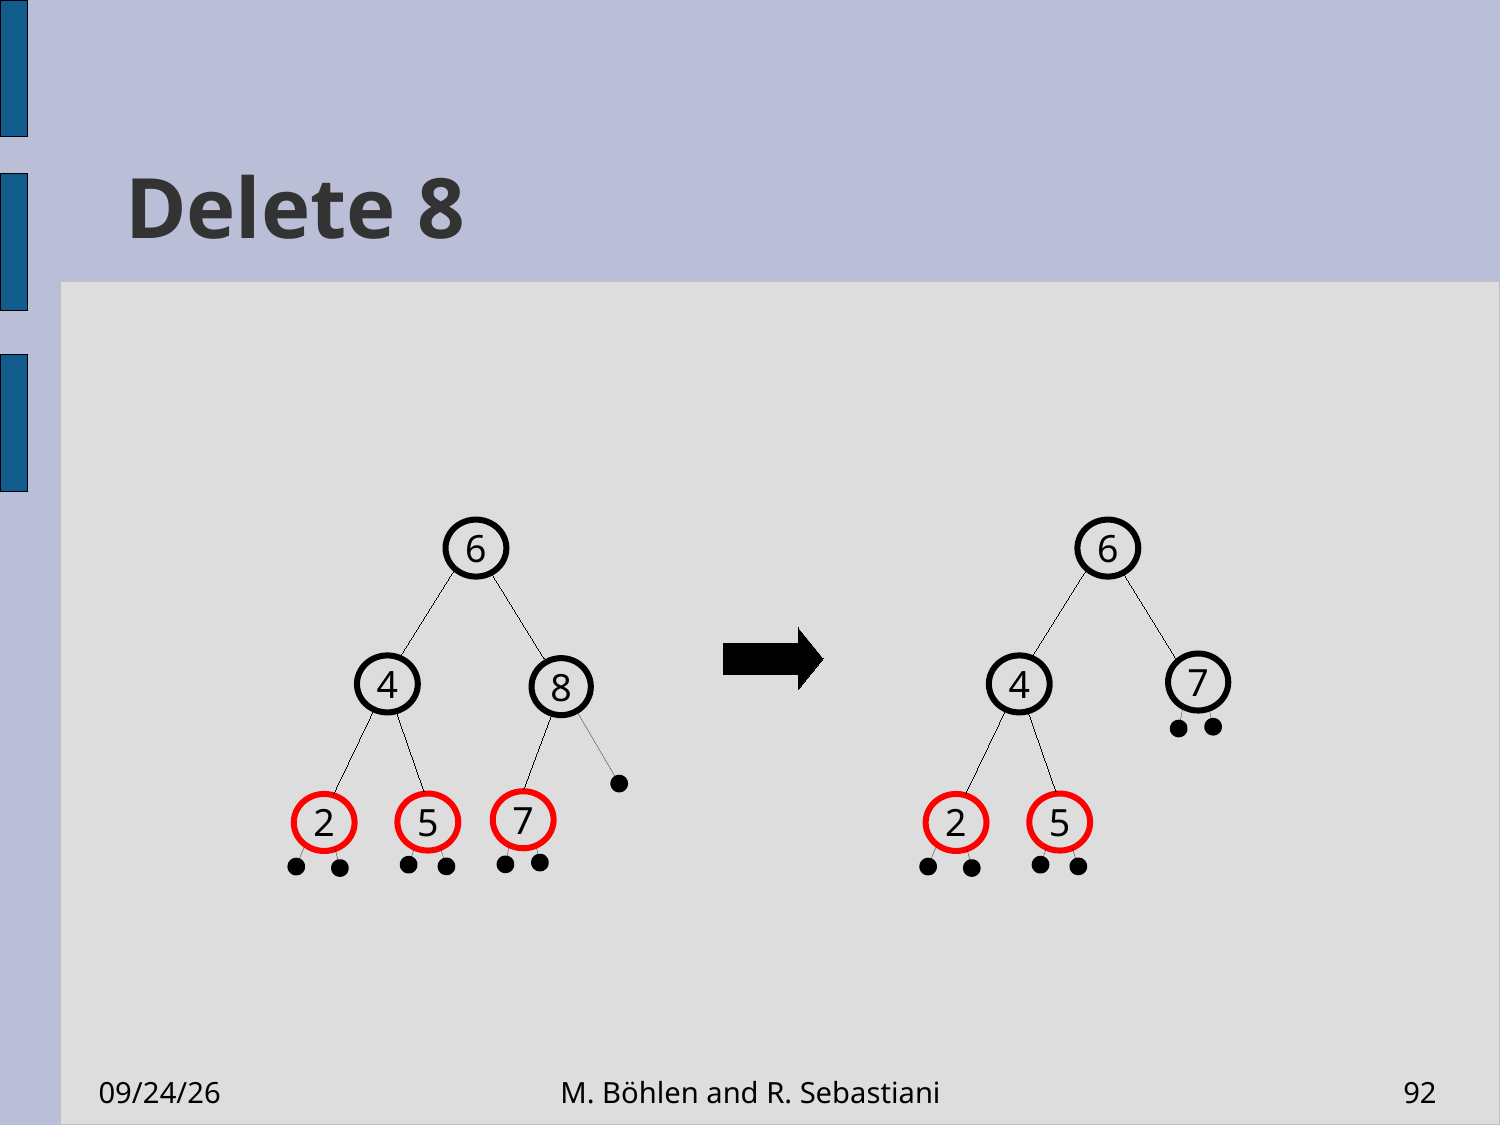

# Delete 8
6
6
7
4
4
8
7
5
5
2
2
M. Böhlen and R. Sebastiani
92